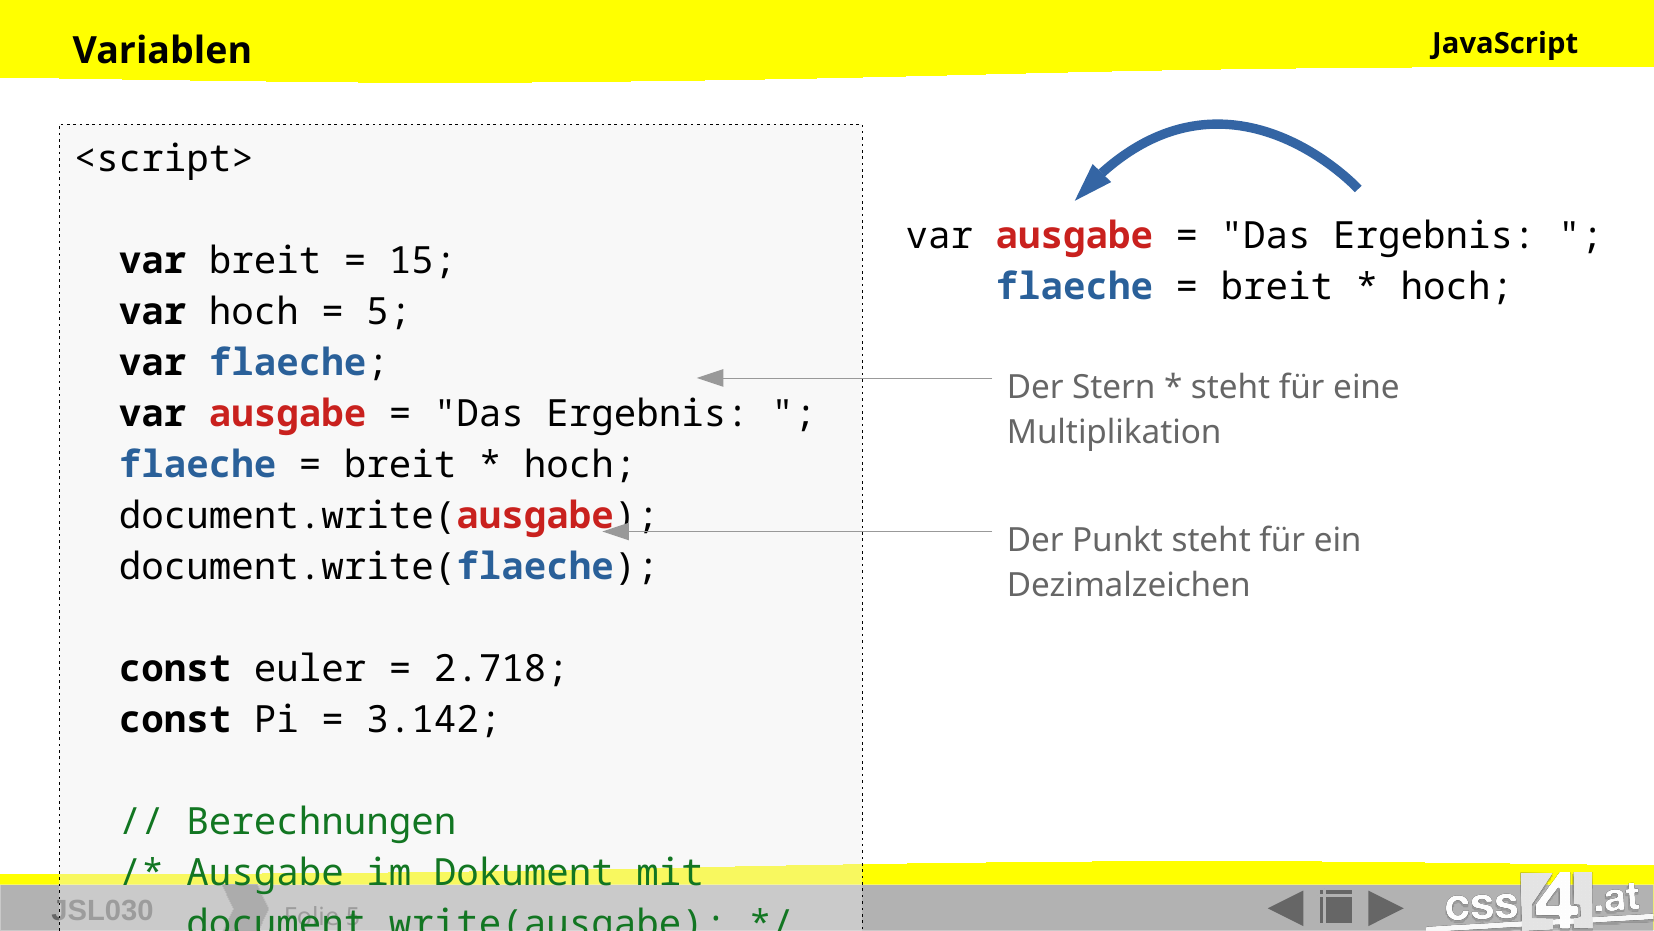

JavaScript
Variablen
<script>
 var breit = 15;
 var hoch = 5;
 var flaeche;
 var ausgabe = "Das Ergebnis: ";
 flaeche = breit * hoch;
 document.write(ausgabe);
 document.write(flaeche);
 const euler = 2.718;
 const Pi = 3.142;
 // Berechnungen
 /* Ausgabe im Dokument mit
 document.write(ausgabe); */
</script>
var ausgabe = "Das Ergebnis: ";
 flaeche = breit * hoch;
Der Stern * steht für eine Multiplikation
Der Punkt steht für ein Dezimalzeichen
JSL030
Folie